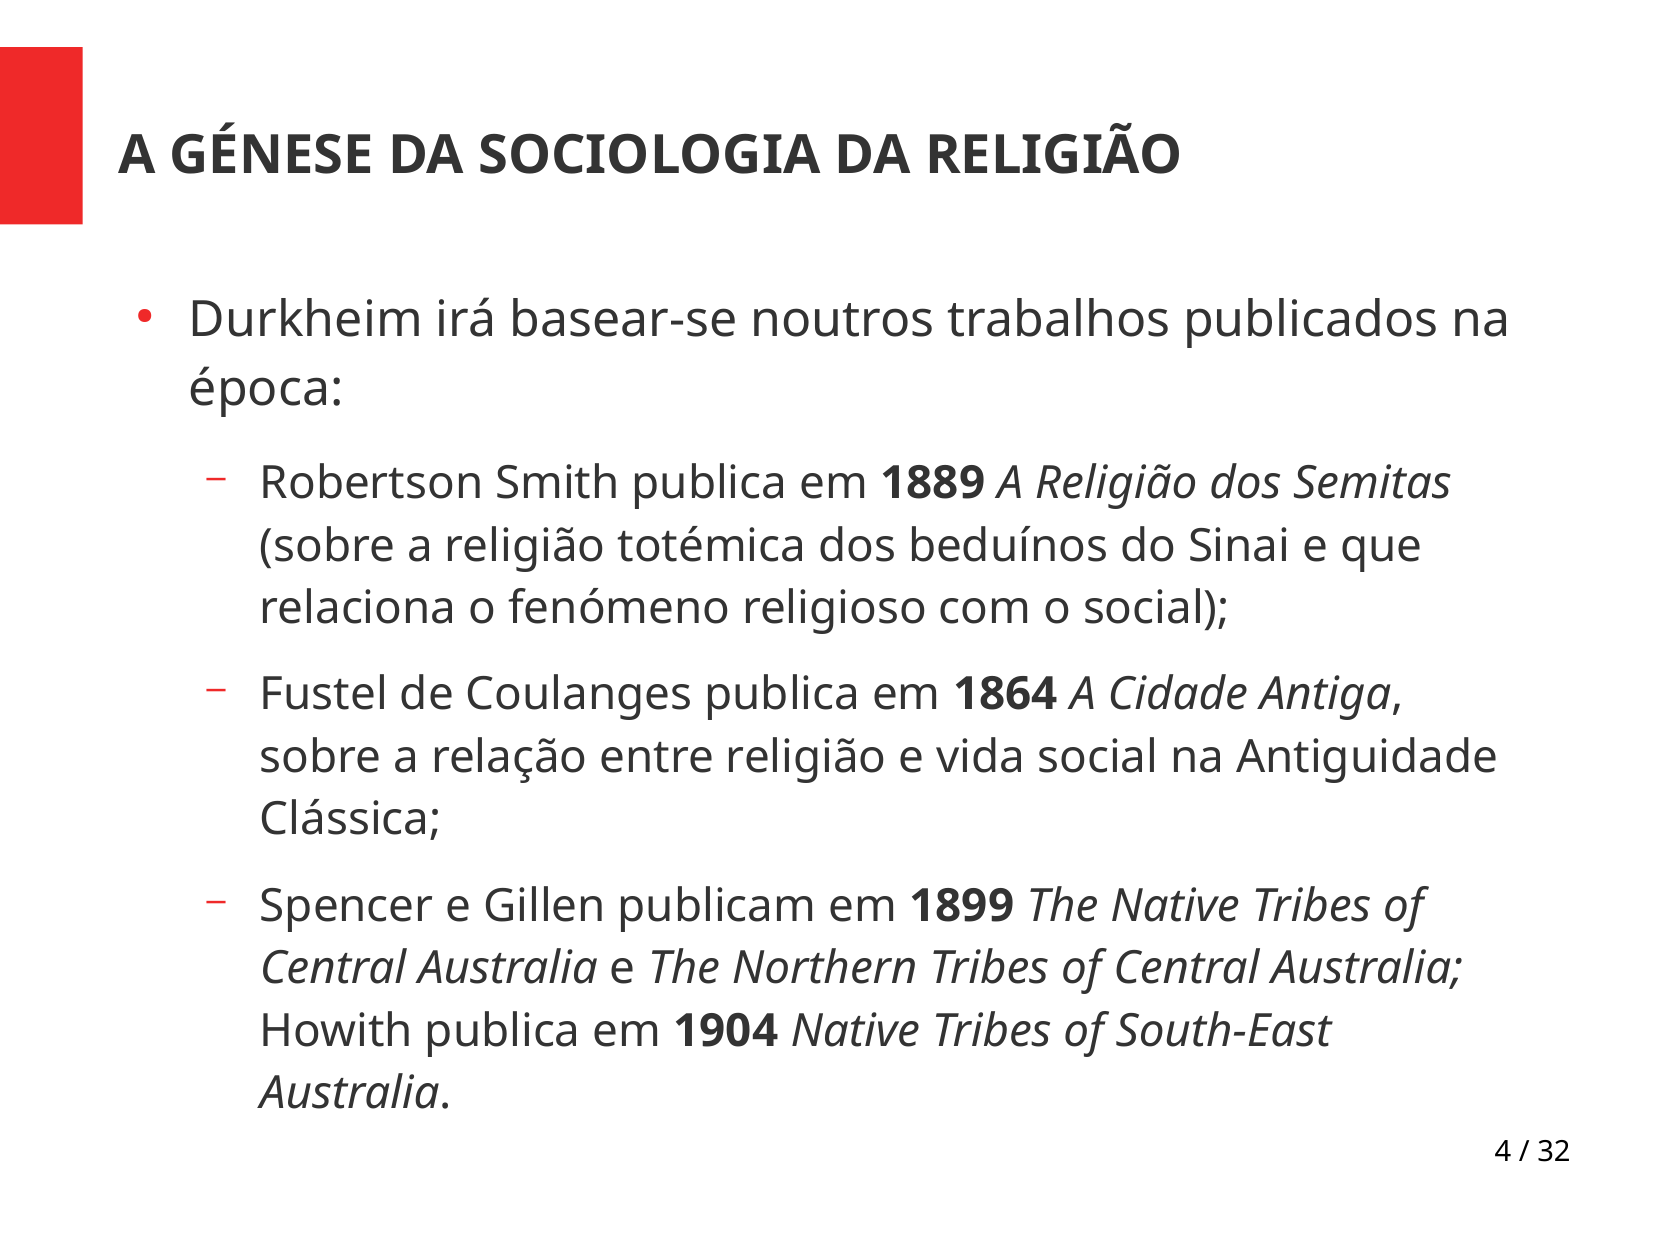

# A GÉNESE DA SOCIOLOGIA DA RELIGIÃO
Durkheim irá basear-se noutros trabalhos publicados na época:
Robertson Smith publica em 1889 A Religião dos Semitas (sobre a religião totémica dos beduínos do Sinai e que relaciona o fenómeno religioso com o social);
Fustel de Coulanges publica em 1864 A Cidade Antiga, sobre a relação entre religião e vida social na Antiguidade Clássica;
Spencer e Gillen publicam em 1899 The Native Tribes of Central Australia e The Northern Tribes of Central Australia; Howith publica em 1904 Native Tribes of South-East Australia.
4